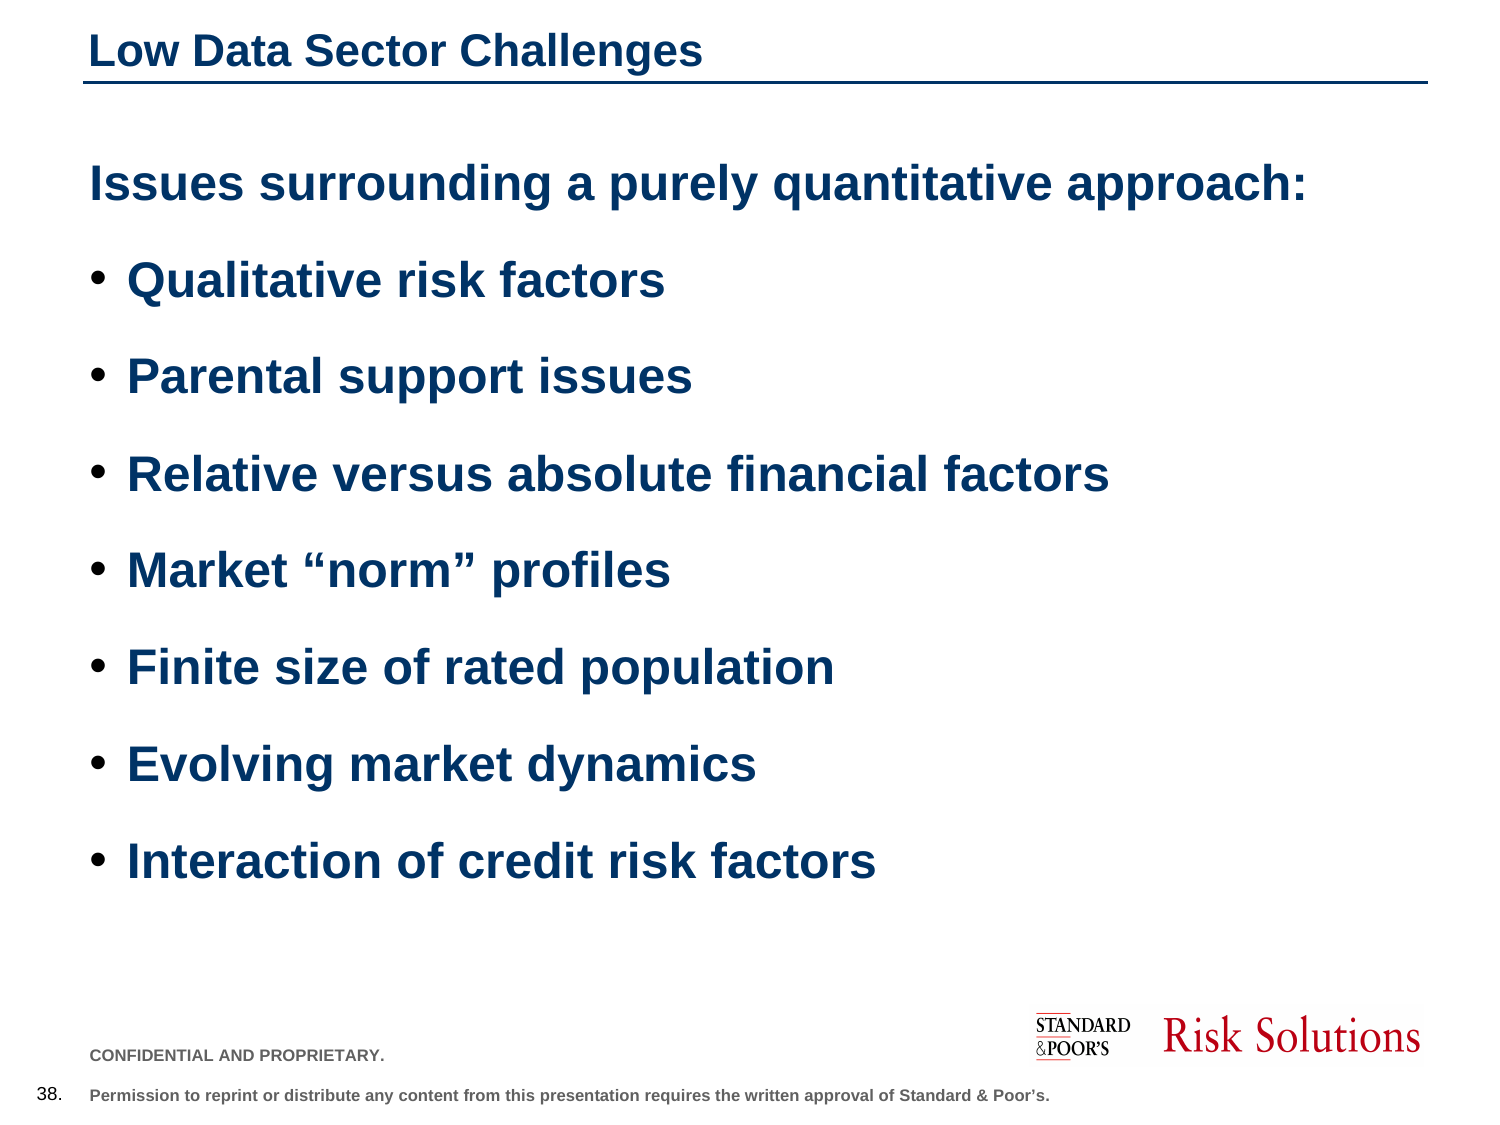

# Low Data Sector Challenges
Issues surrounding a purely quantitative approach:
Qualitative risk factors
Parental support issues
Relative versus absolute financial factors
Market “norm” profiles
Finite size of rated population
Evolving market dynamics
Interaction of credit risk factors